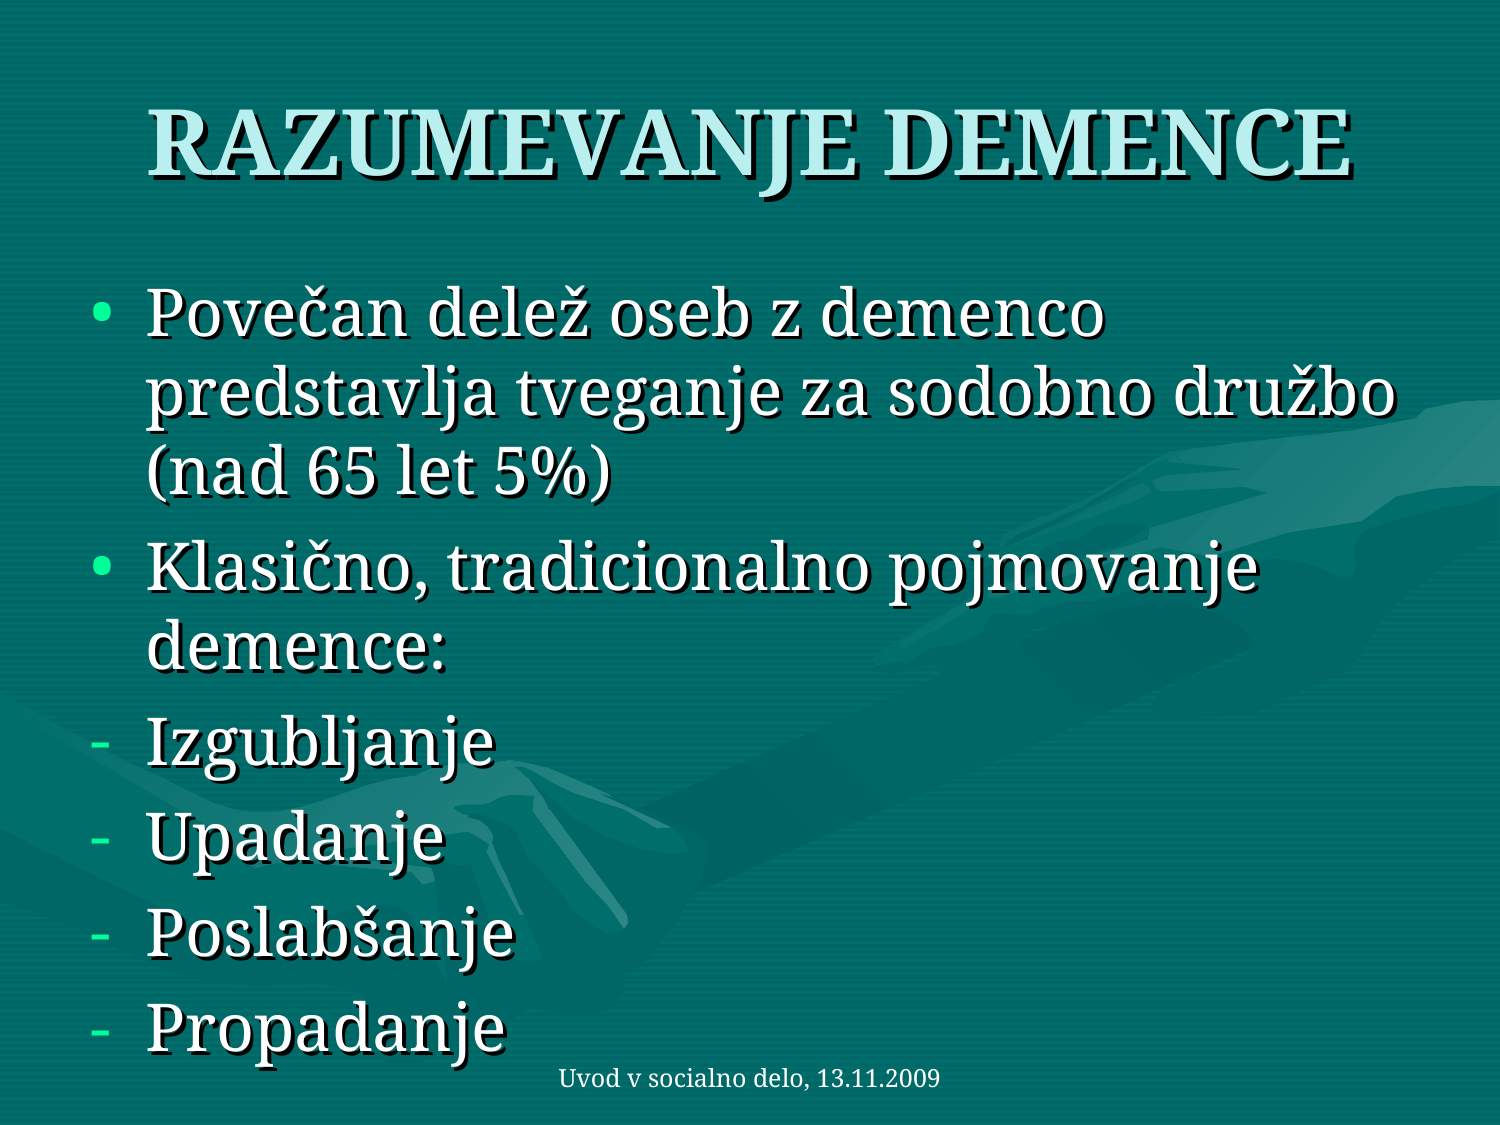

# RAZUMEVANJE DEMENCE
Povečan delež oseb z demenco predstavlja tveganje za sodobno družbo (nad 65 let 5%)
Klasično, tradicionalno pojmovanje demence:
Izgubljanje
Upadanje
Poslabšanje
Propadanje
Uvod v socialno delo, 13.11.2009